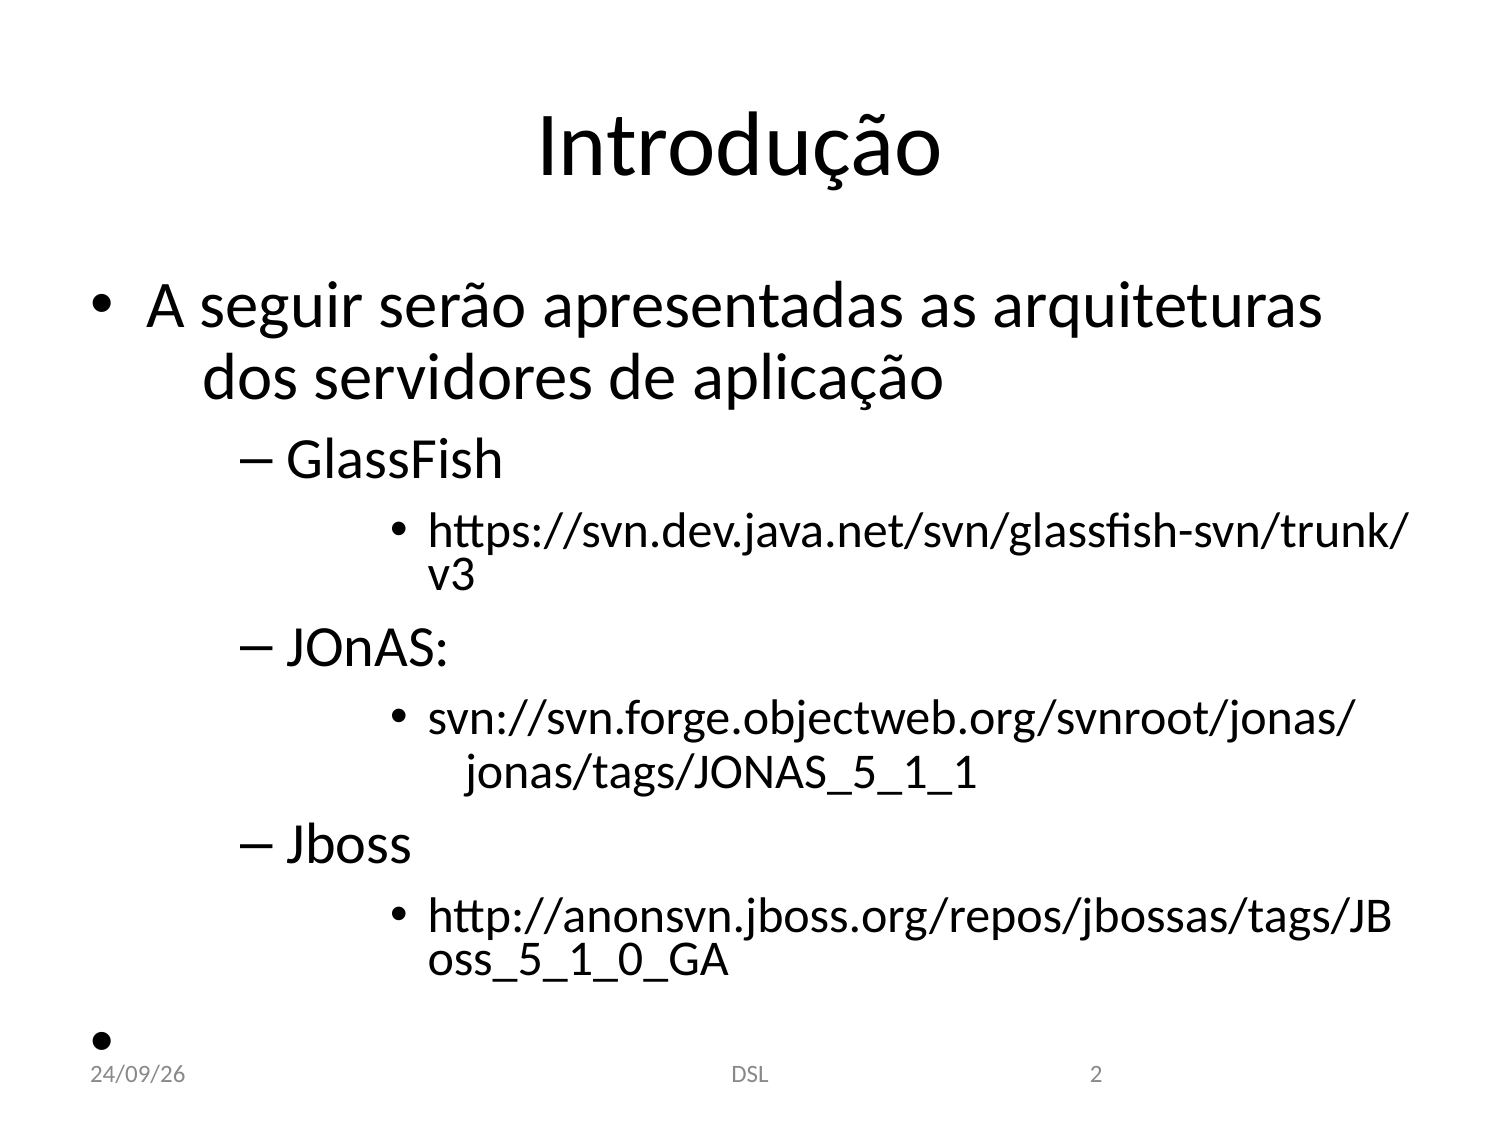

# Introdução
A seguir serão apresentadas as arquiteturas dos servidores de aplicação
GlassFish
https://svn.dev.java.net/svn/glassfish-svn/trunk/v3
JOnAS:
svn://svn.forge.objectweb.org/svnroot/jonas/jonas/tags/JONAS_5_1_1
Jboss
http://anonsvn.jboss.org/repos/jbossas/tags/JBoss_5_1_0_GA
DSL
2